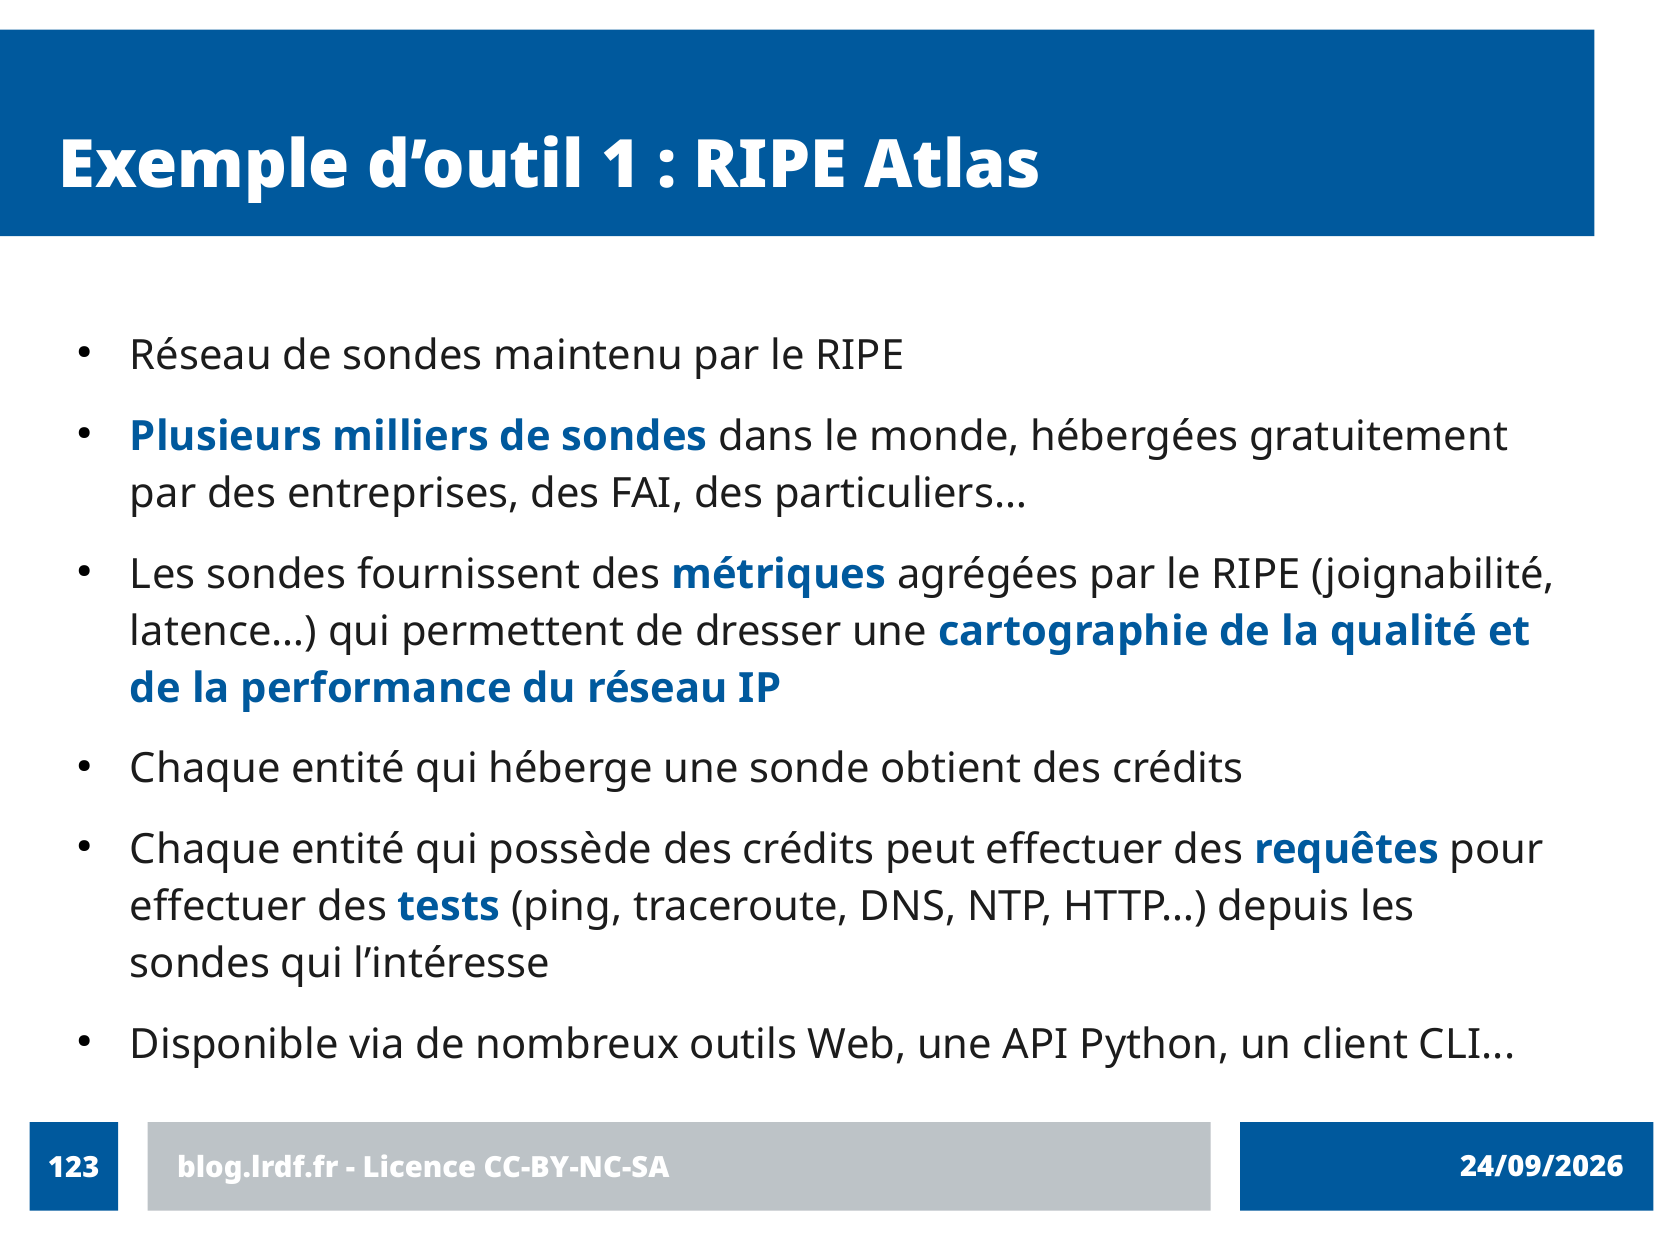

# Exemple d’outil 1 : RIPE Atlas
Réseau de sondes maintenu par le RIPE
Plusieurs milliers de sondes dans le monde, hébergées gratuitement par des entreprises, des FAI, des particuliers…
Les sondes fournissent des métriques agrégées par le RIPE (joignabilité, latence…) qui permettent de dresser une cartographie de la qualité et de la performance du réseau IP
Chaque entité qui héberge une sonde obtient des crédits
Chaque entité qui possède des crédits peut effectuer des requêtes pour effectuer des tests (ping, traceroute, DNS, NTP, HTTP…) depuis les sondes qui l’intéresse
Disponible via de nombreux outils Web, une API Python, un client CLI...
123
blog.lrdf.fr - Licence CC-BY-NC-SA